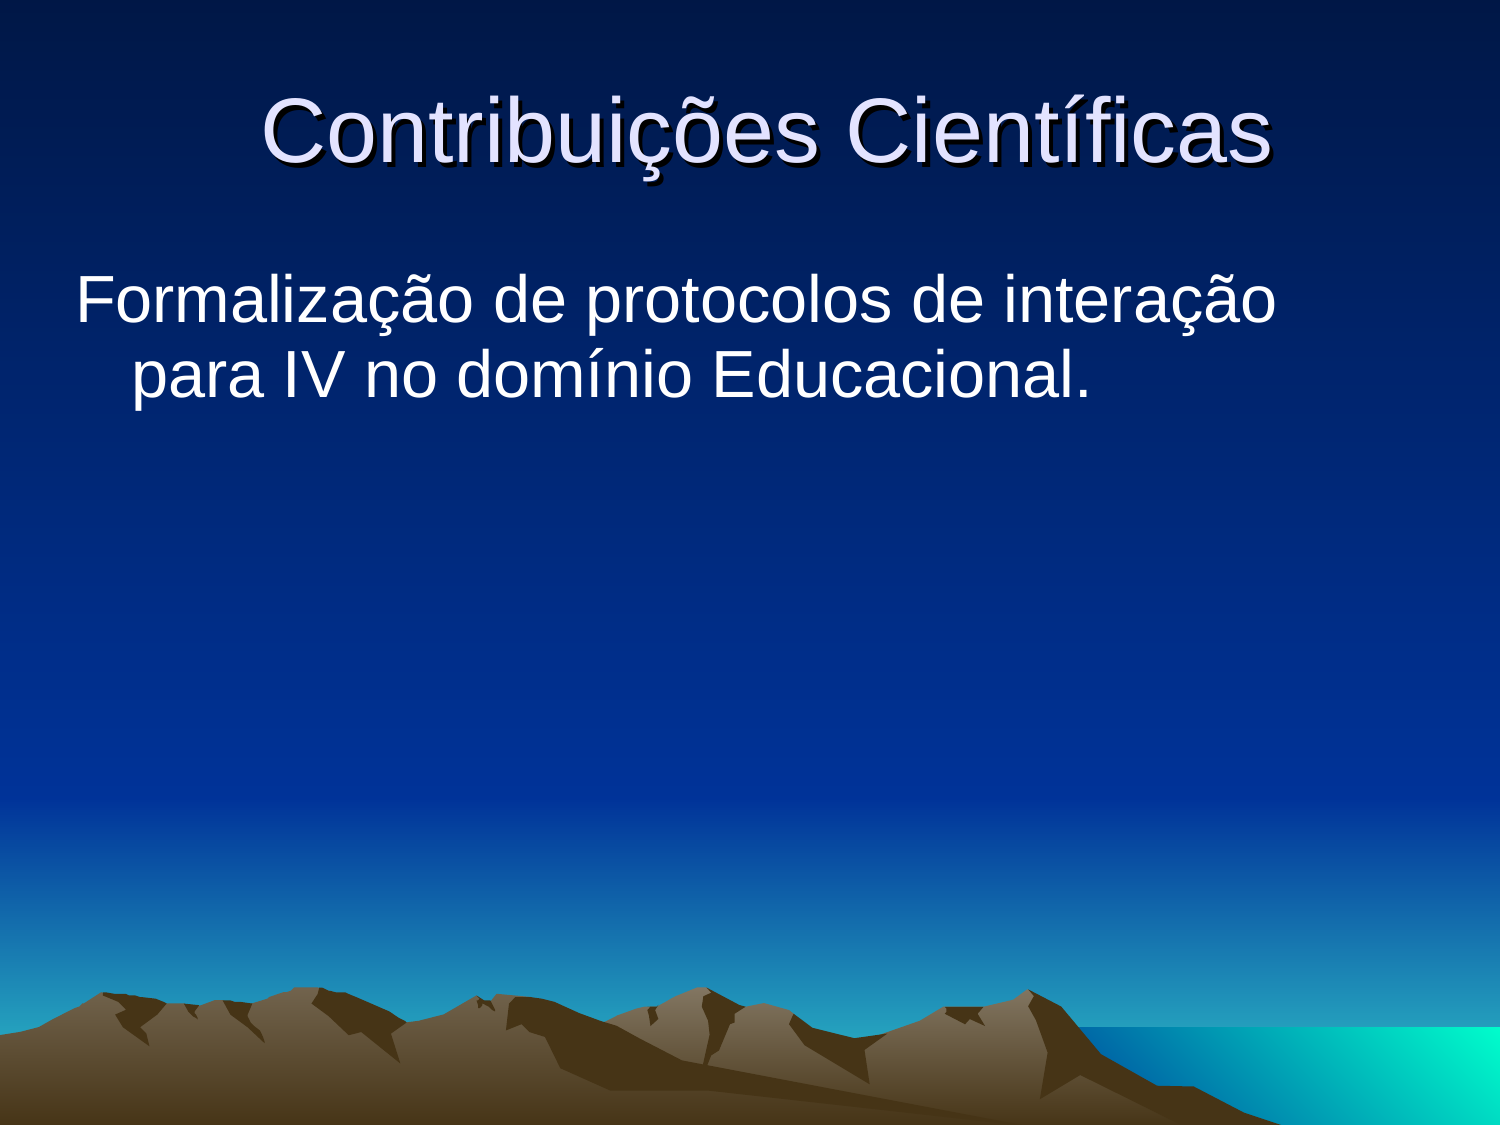

# Contribuições Científicas
Formalização de protocolos de interação para IV no domínio Educacional.